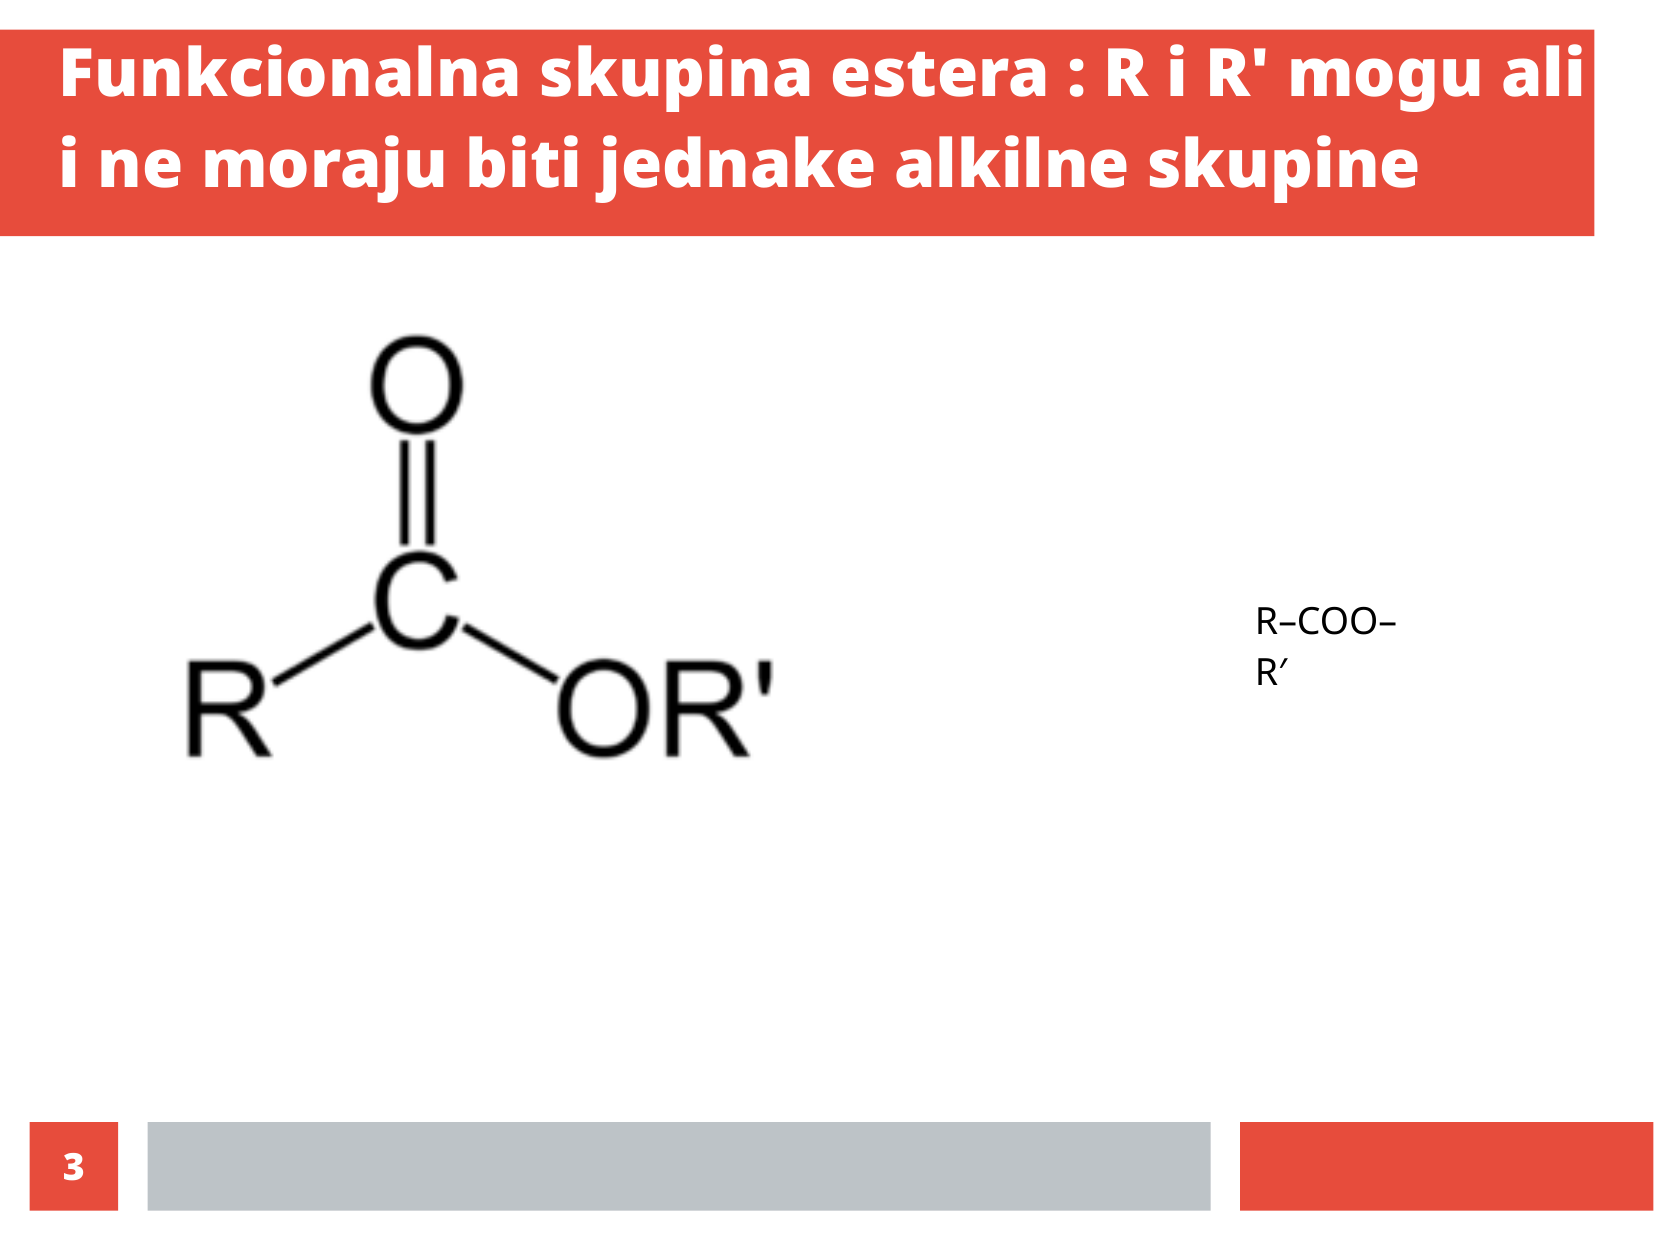

# Funkcionalna skupina estera : R i R' mogu ali i ne moraju biti jednake alkilne skupine
R–COO–R′
3